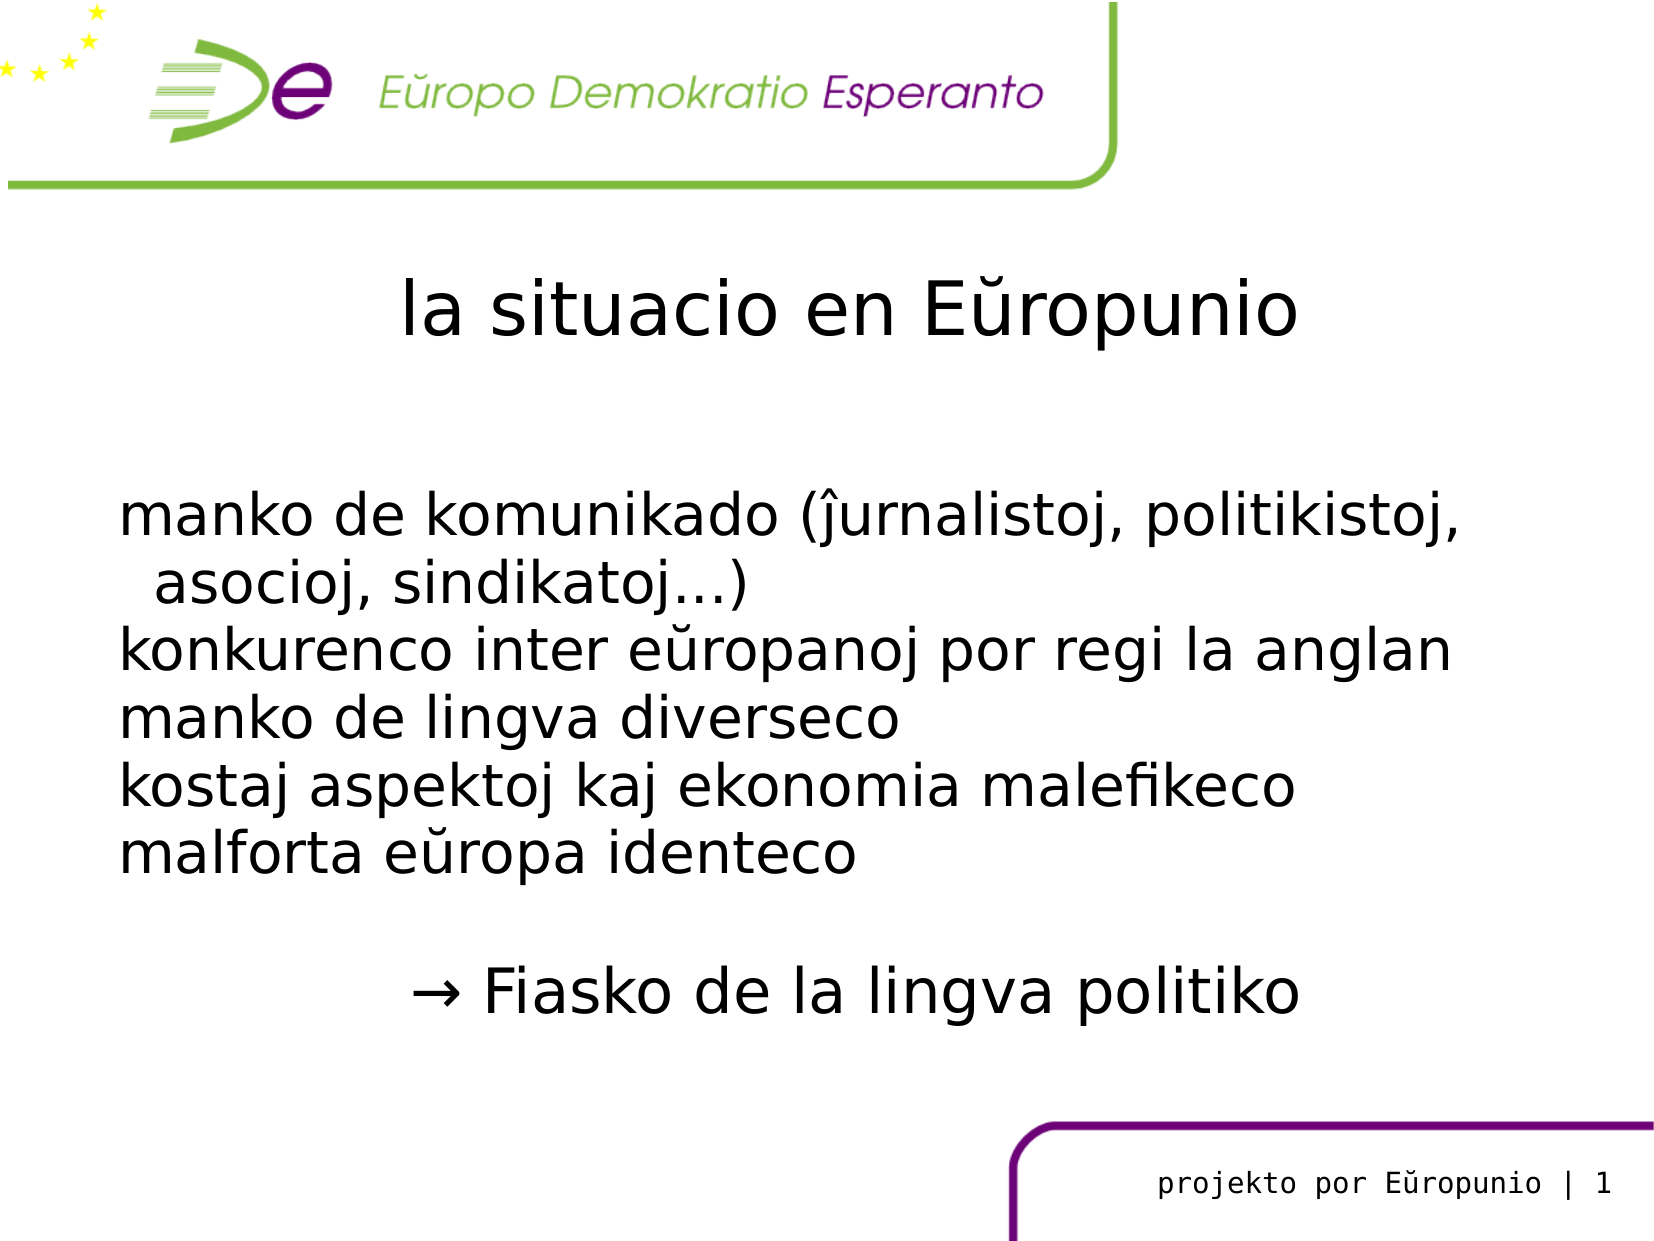

# la situacio en Eŭropunio
manko de komunikado (ĵurnalistoj, politikistoj, asocioj, sindikatoj...)
konkurenco inter eŭropanoj por regi la anglan
manko de lingva diverseco
kostaj aspektoj kaj ekonomia malefikeco
malforta eŭropa identeco
→ Fiasko de la lingva politiko
1